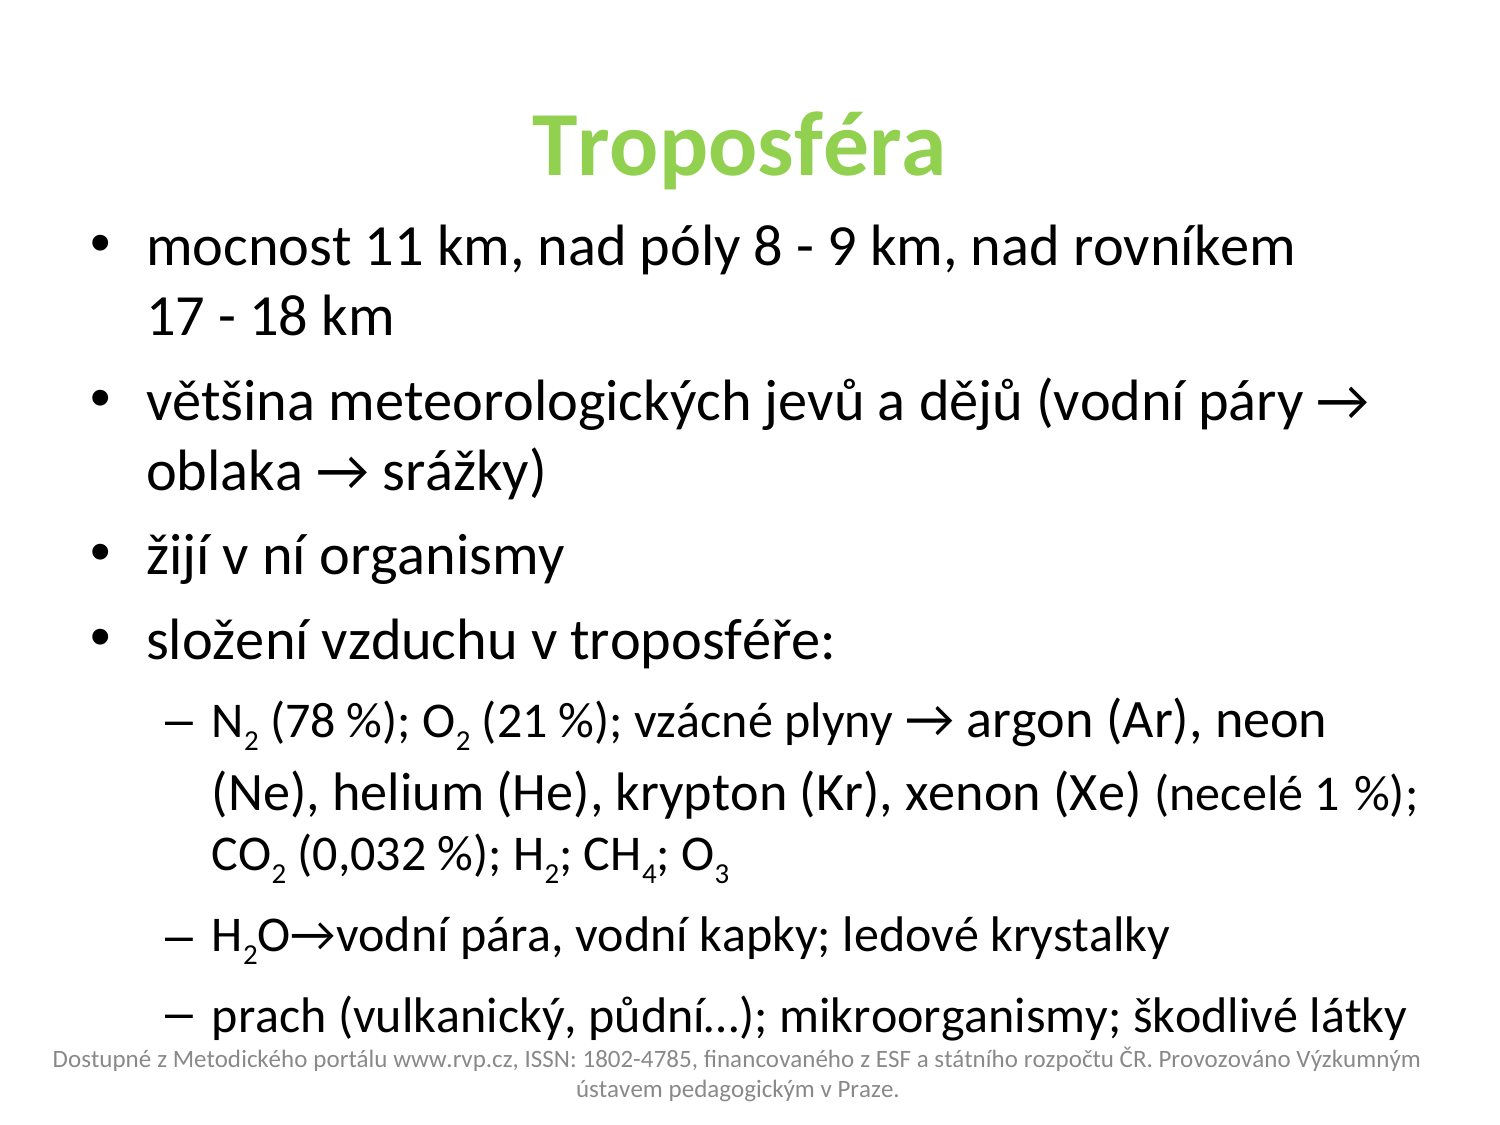

# Troposféra
mocnost 11 km, nad póly 8 - 9 km, nad rovníkem
17 - 18 km
většina meteorologických jevů a dějů (vodní páry → oblaka → srážky)
žijí v ní organismy
složení vzduchu v troposféře:
N2 (78 %); O2 (21 %); vzácné plyny → argon (Ar), neon (Ne), helium (He), krypton (Kr), xenon (Xe) (necelé 1 %); CO2 (0,032 %); H2; CH4; O3
H2O→vodní pára, vodní kapky; ledové krystalky
prach (vulkanický, půdní…); mikroorganismy; škodlivé látky
Dostupné z Metodického portálu www.rvp.cz, ISSN: 1802-4785, financovaného z ESF a státního rozpočtu ČR. Provozováno Výzkumným ústavem pedagogickým v Praze.